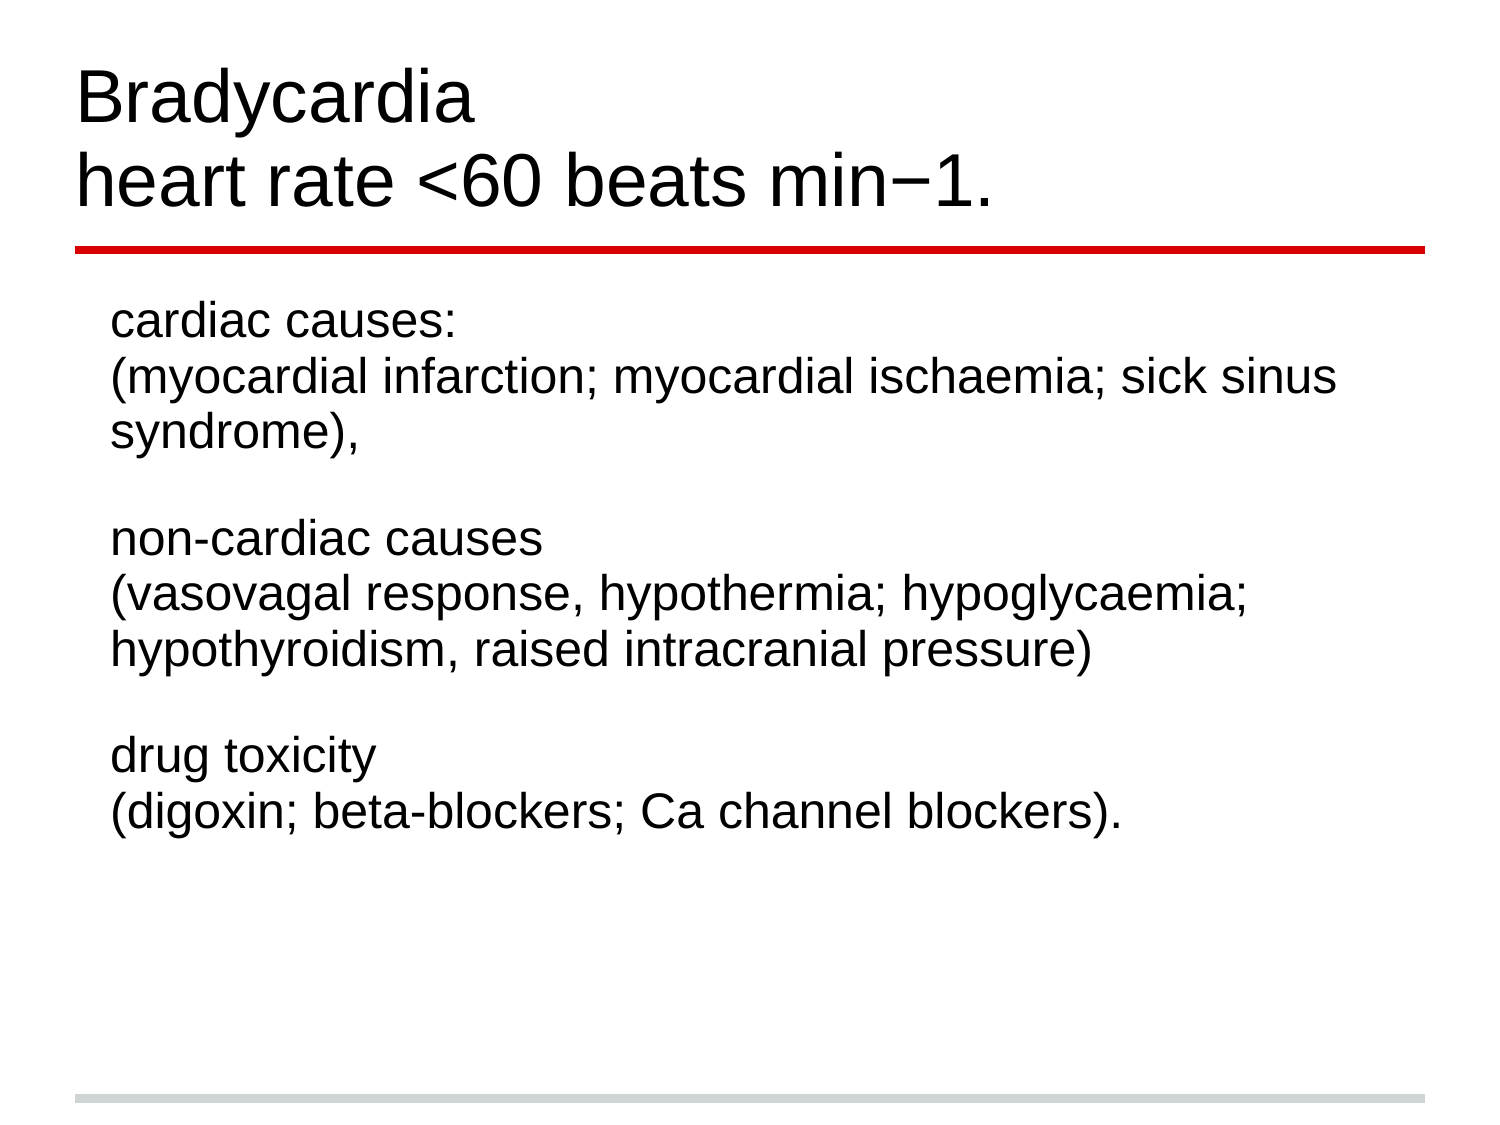

# Bradycardia heart rate <60 beats min−1.
cardiac causes:
(myocardial infarction; myocardial ischaemia; sick sinus syndrome),
non-cardiac causes
(vasovagal response, hypothermia; hypoglycaemia; hypothyroidism, raised intracranial pressure)
drug toxicity
(digoxin; beta-blockers; Ca channel blockers).